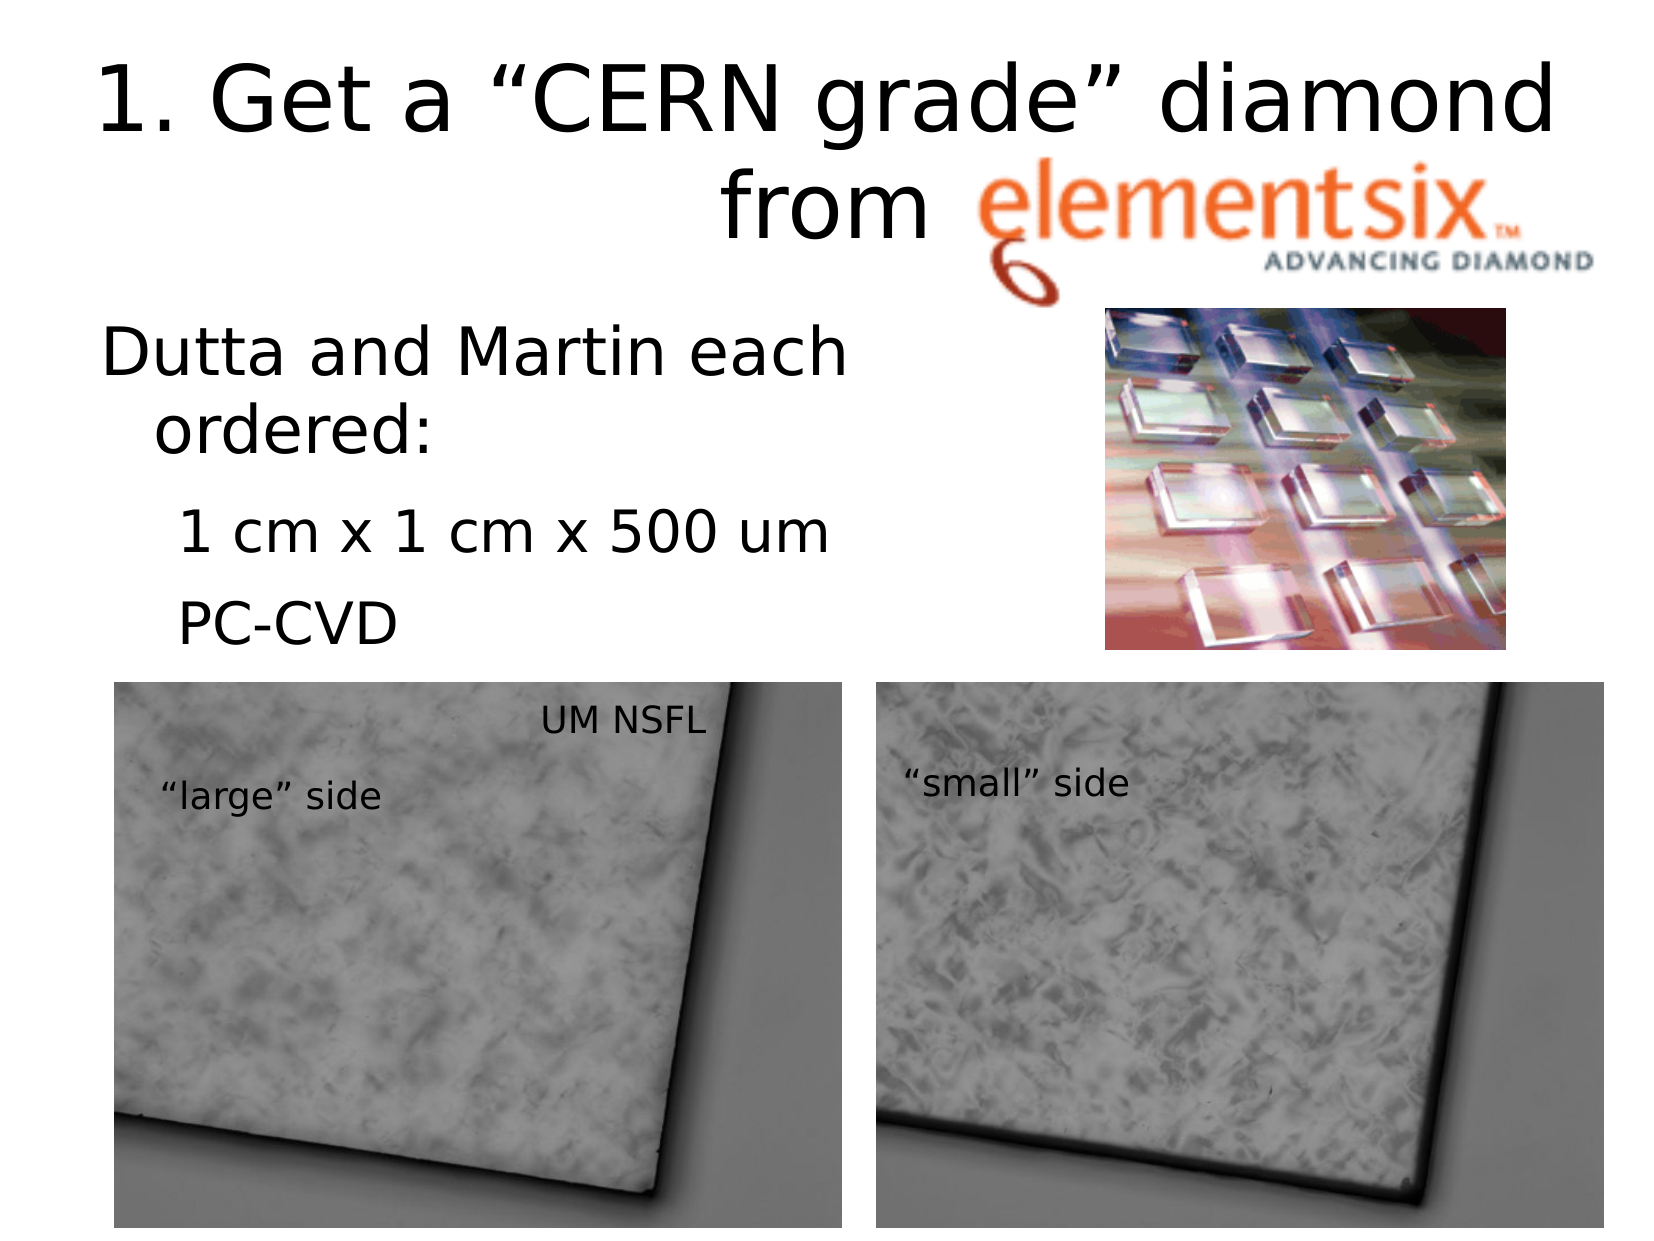

# 1. Get a “CERN grade” diamond from
Dutta and Martin each ordered:
1 cm x 1 cm x 500 um
PC-CVD
UM NSFL
“small” side
“large” side